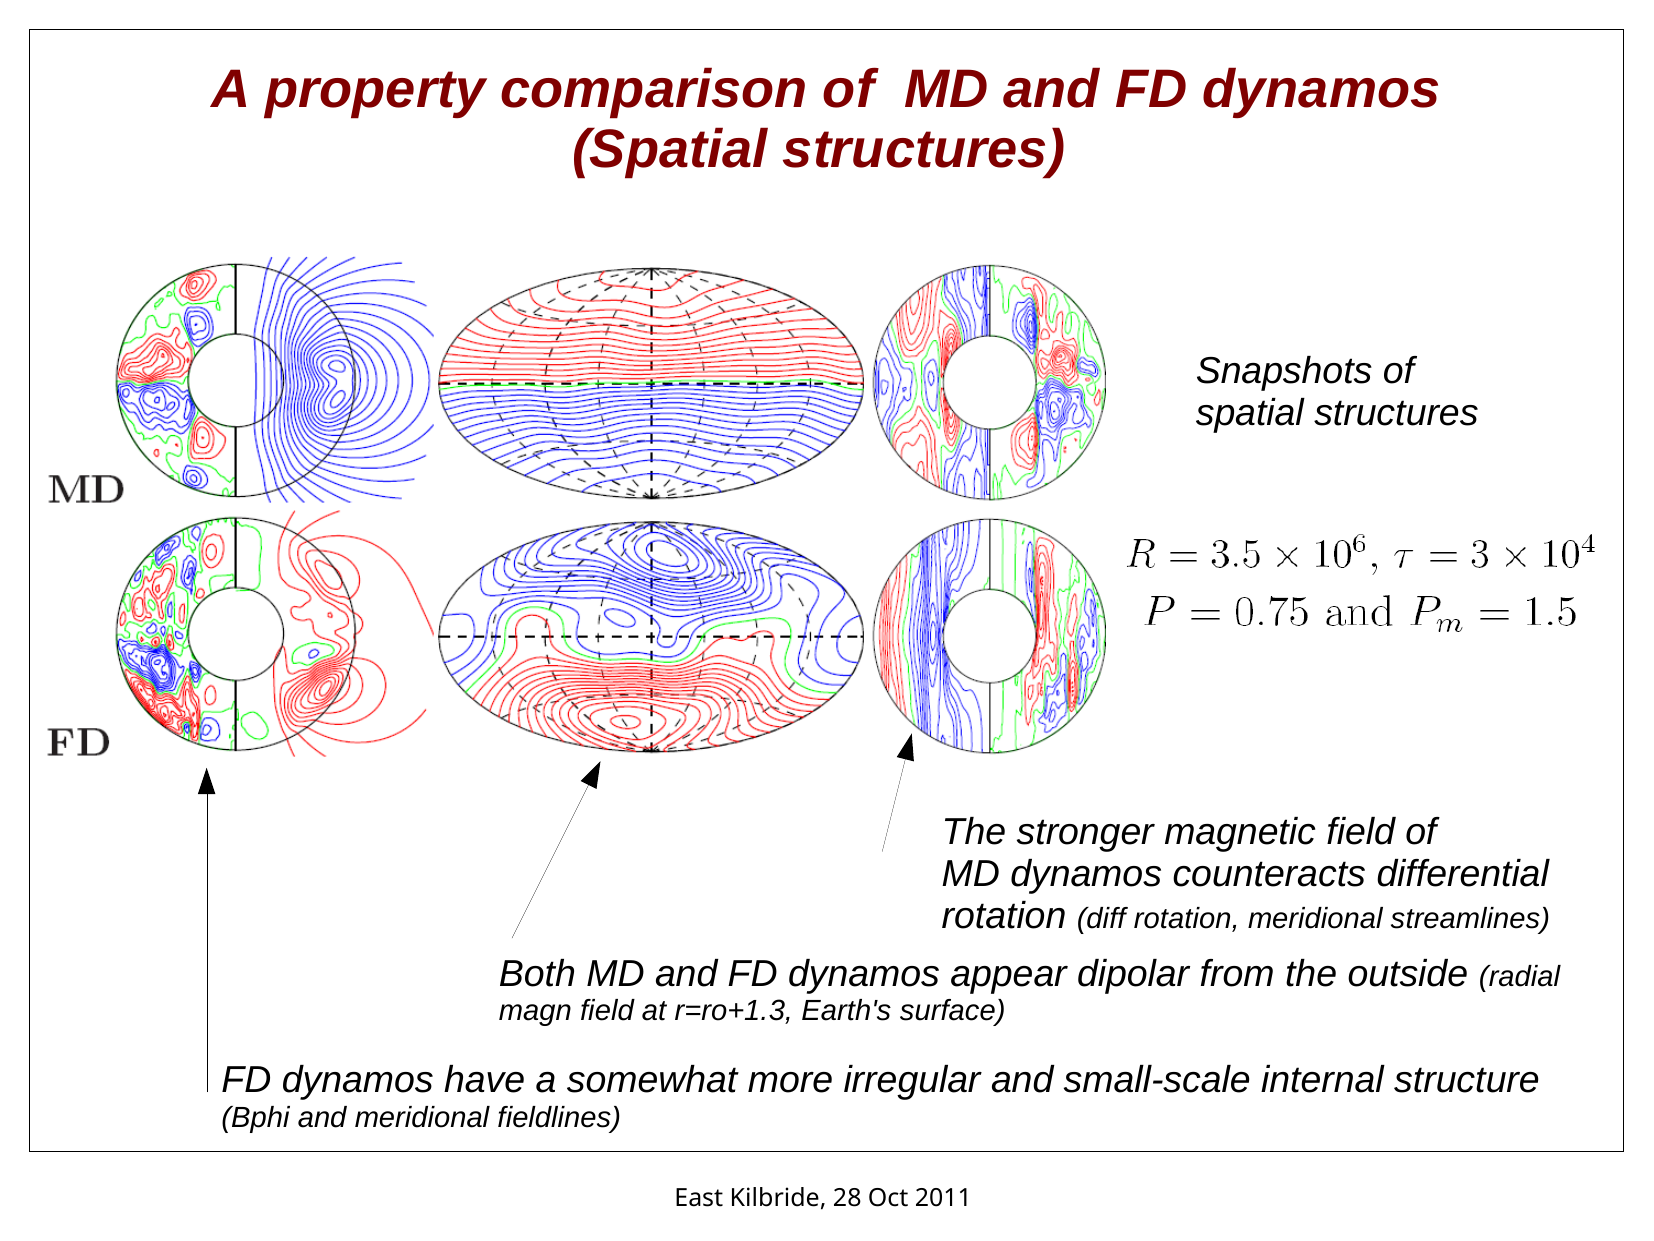

A property comparison of MD and FD dynamos
(Spatial structures)
Snapshots of
spatial structures
The stronger magnetic field of
MD dynamos counteracts differential
rotation (diff rotation, meridional streamlines)
Both MD and FD dynamos appear dipolar from the outside (radial magn field at r=ro+1.3, Earth's surface)
FD dynamos have a somewhat more irregular and small-scale internal structure
(Bphi and meridional fieldlines)
East Kilbride, 28 Oct 2011